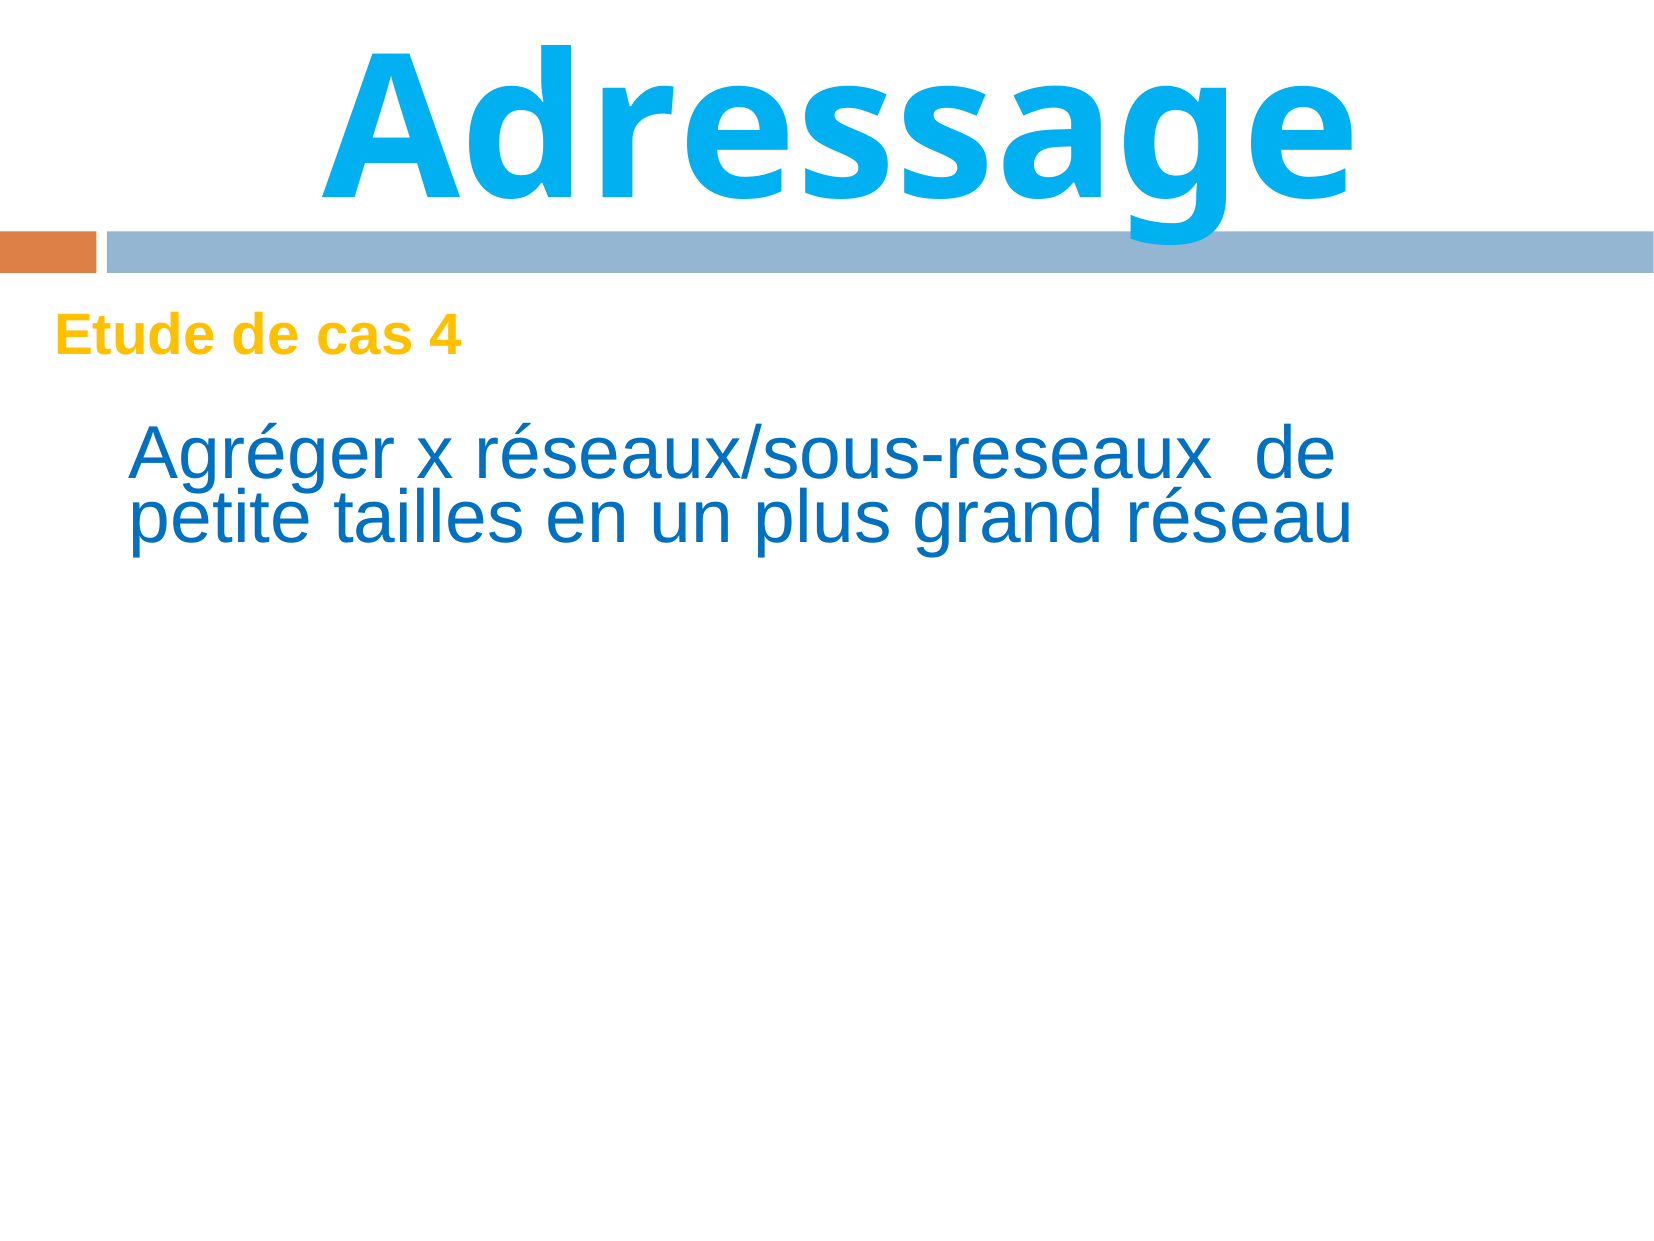

Adressage
Etude de cas 4
Agréger x réseaux/sous-reseaux de petite tailles en un plus grand réseau